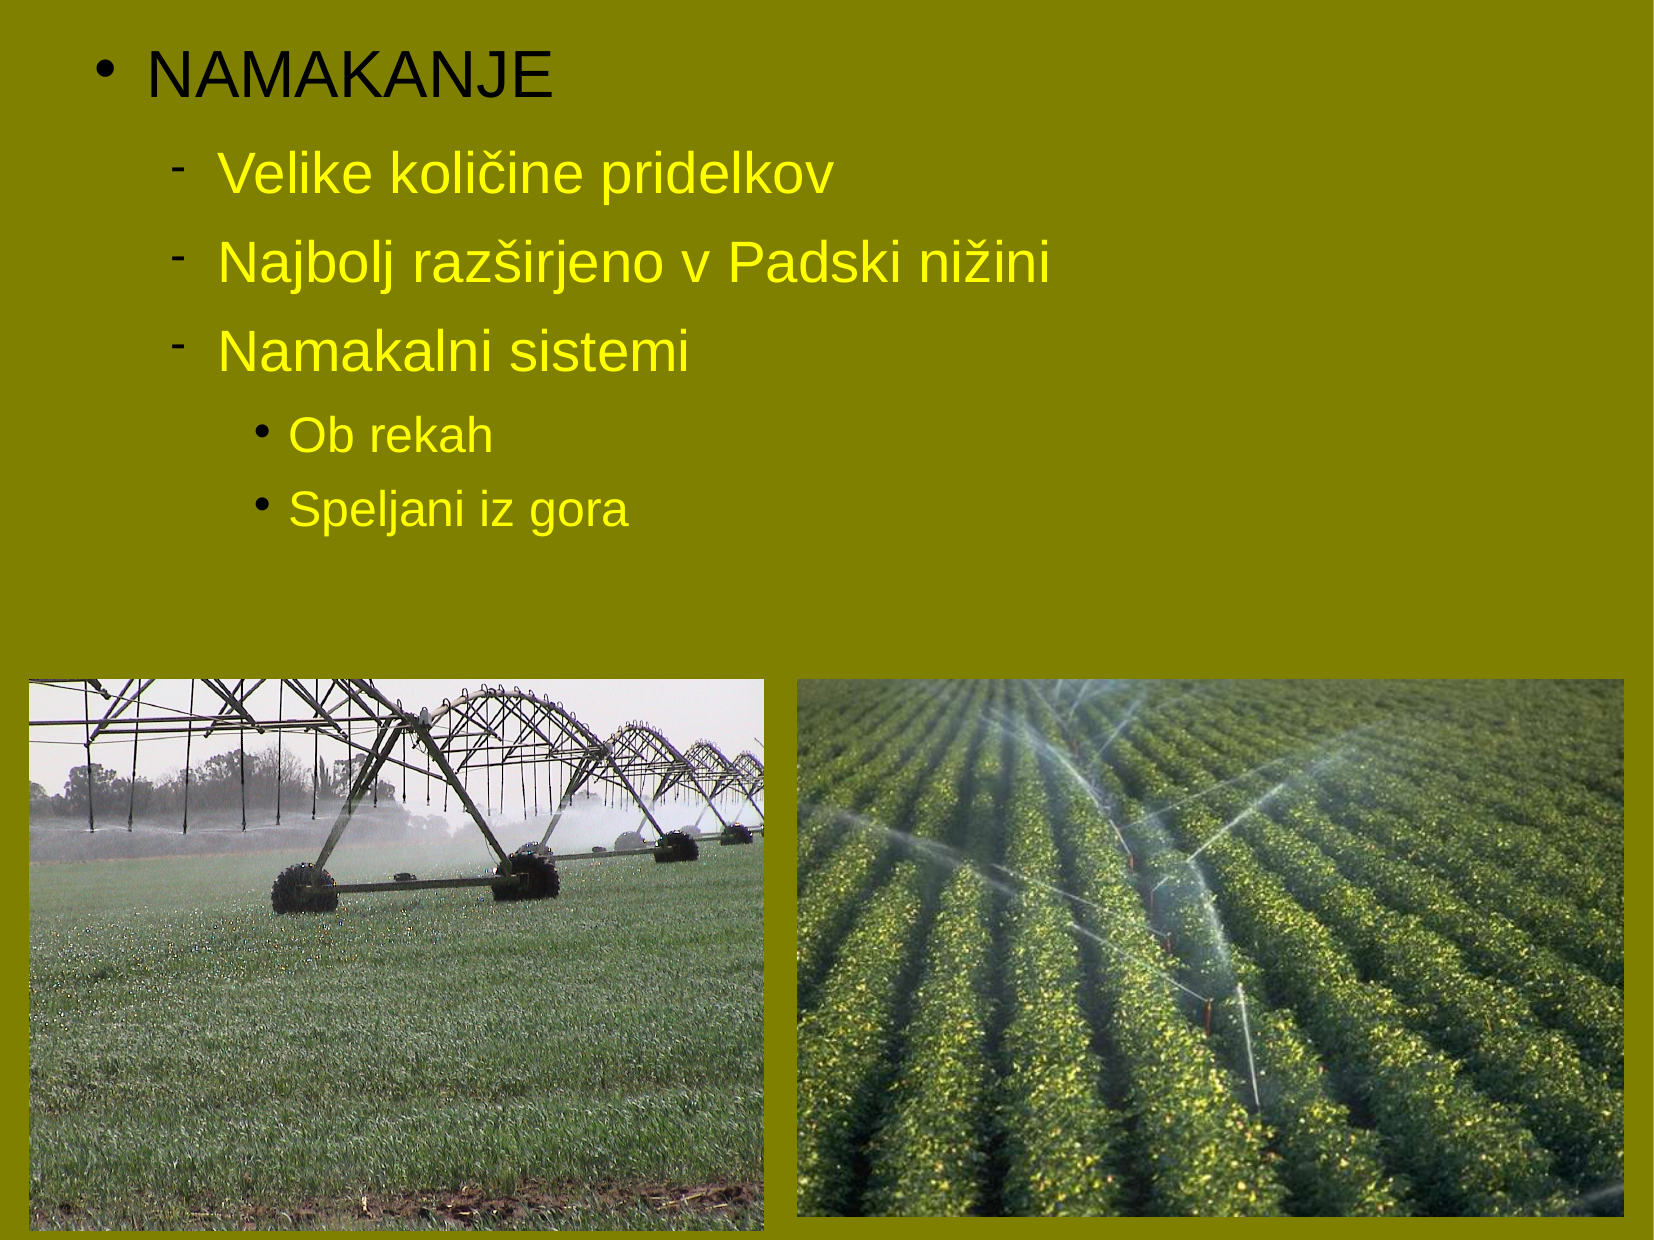

# NAMAKANJE
Velike količine pridelkov
Najbolj razširjeno v Padski nižini
Namakalni sistemi
Ob rekah
Speljani iz gora